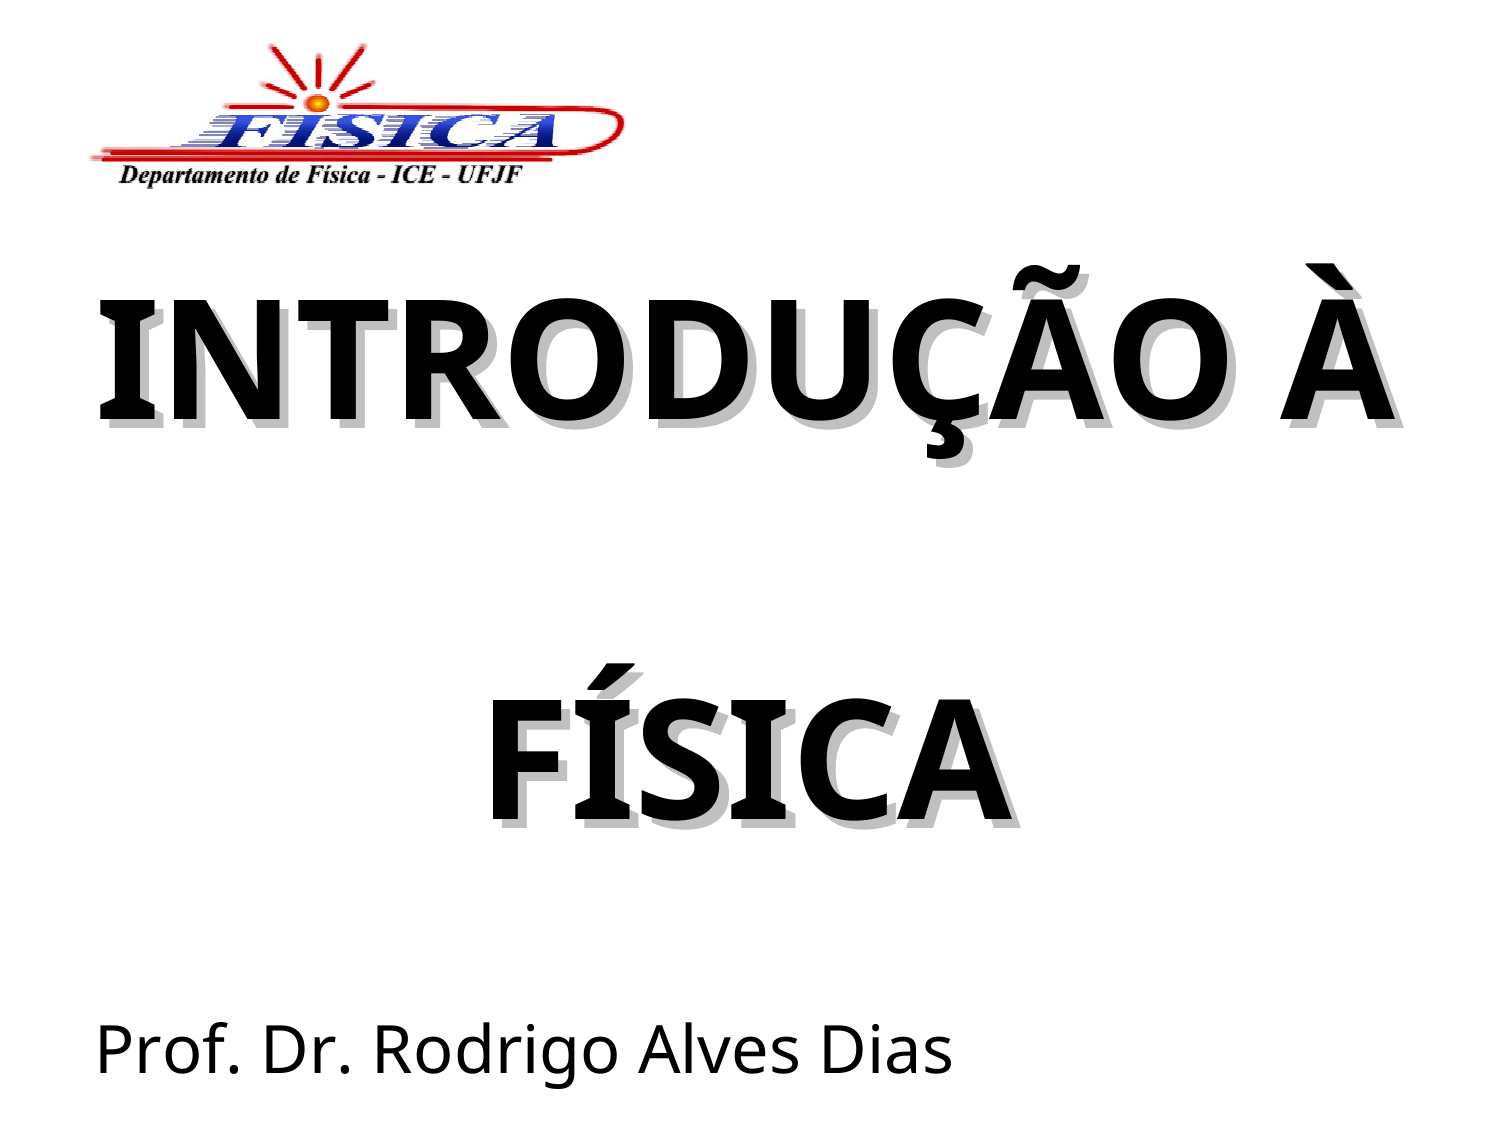

# INTRODUÇÃO À FÍSICA
Prof. Dr. Rodrigo Alves Dias